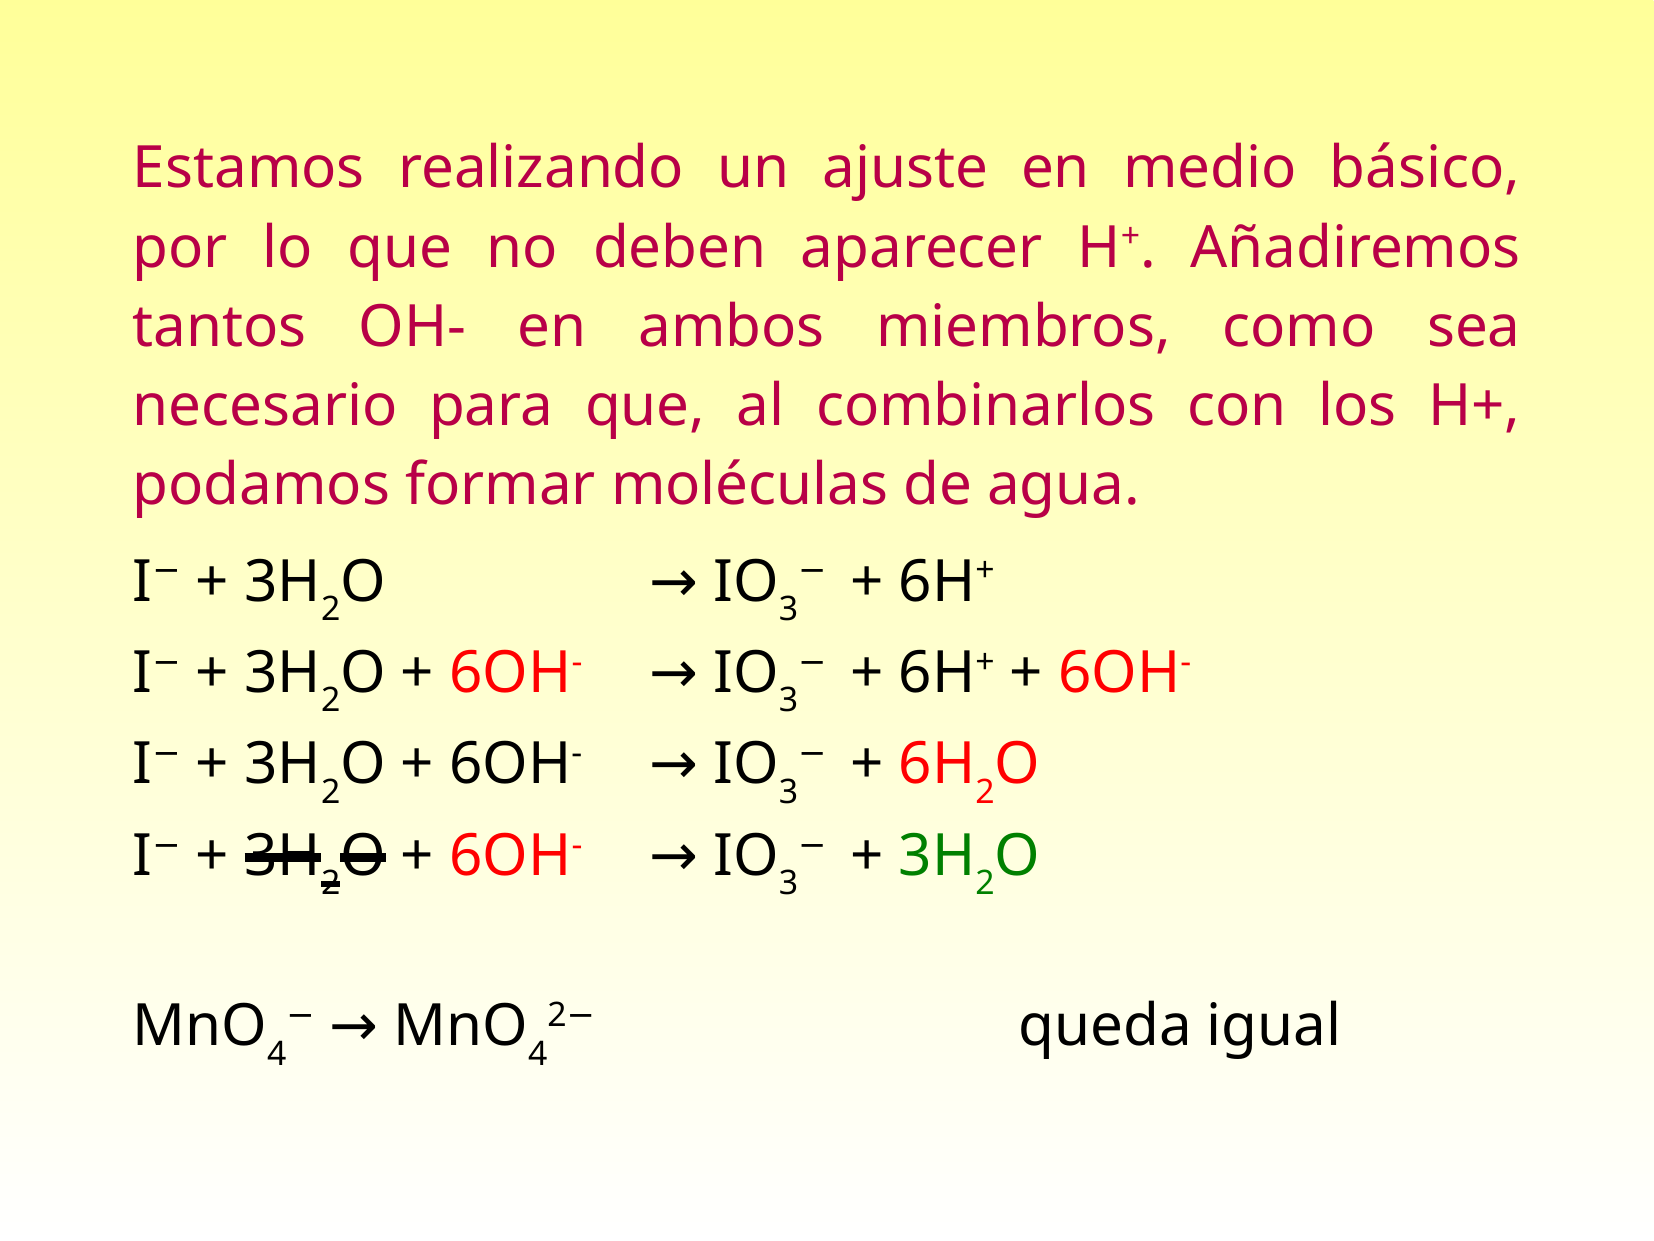

Estamos realizando un ajuste en medio básico, por lo que no deben aparecer H+. Añadiremos tantos OH- en ambos miembros, como sea necesario para que, al combinarlos con los H+, podamos formar moléculas de agua.
I− + 3H2O 				→ IO3− + 6H+
I− + 3H2O + 6OH-	→ IO3− + 6H+ + 6OH-
I− + 3H2O + 6OH-	→ IO3− + 6H2O
I− + 3H2O + 6OH-	→ IO3− + 3H2O
MnO4− → MnO42−						queda igual